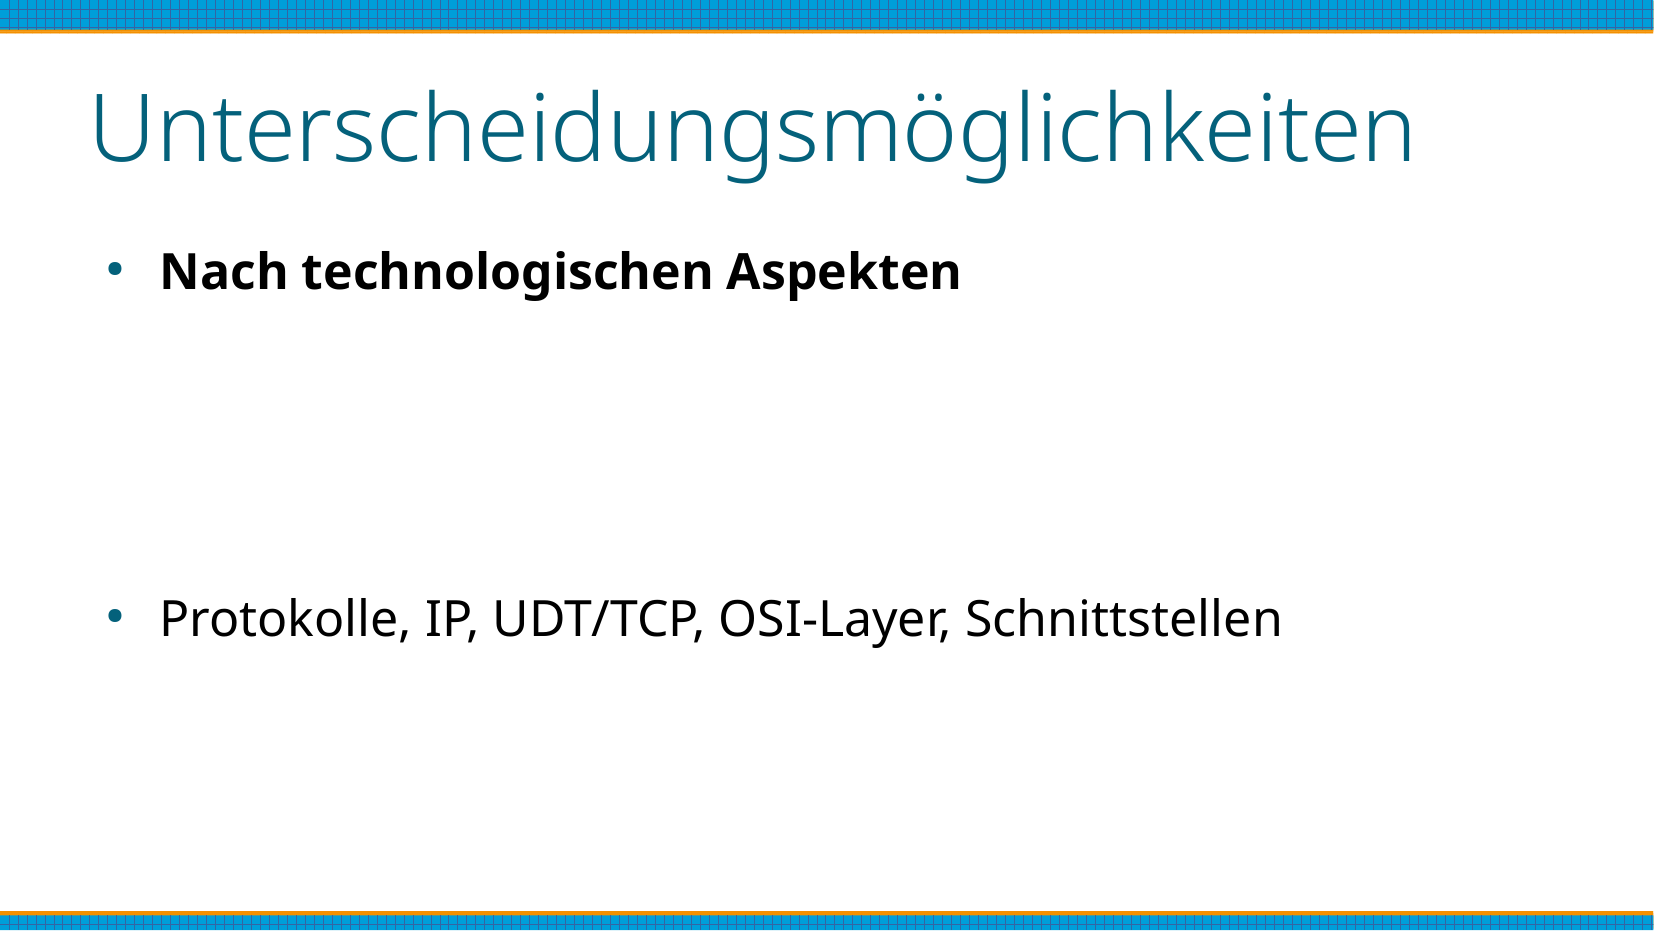

# Unterscheidungsmöglichkeiten
Nach technologischen Aspekten
Protokolle, IP, UDT/TCP, OSI-Layer, Schnittstellen